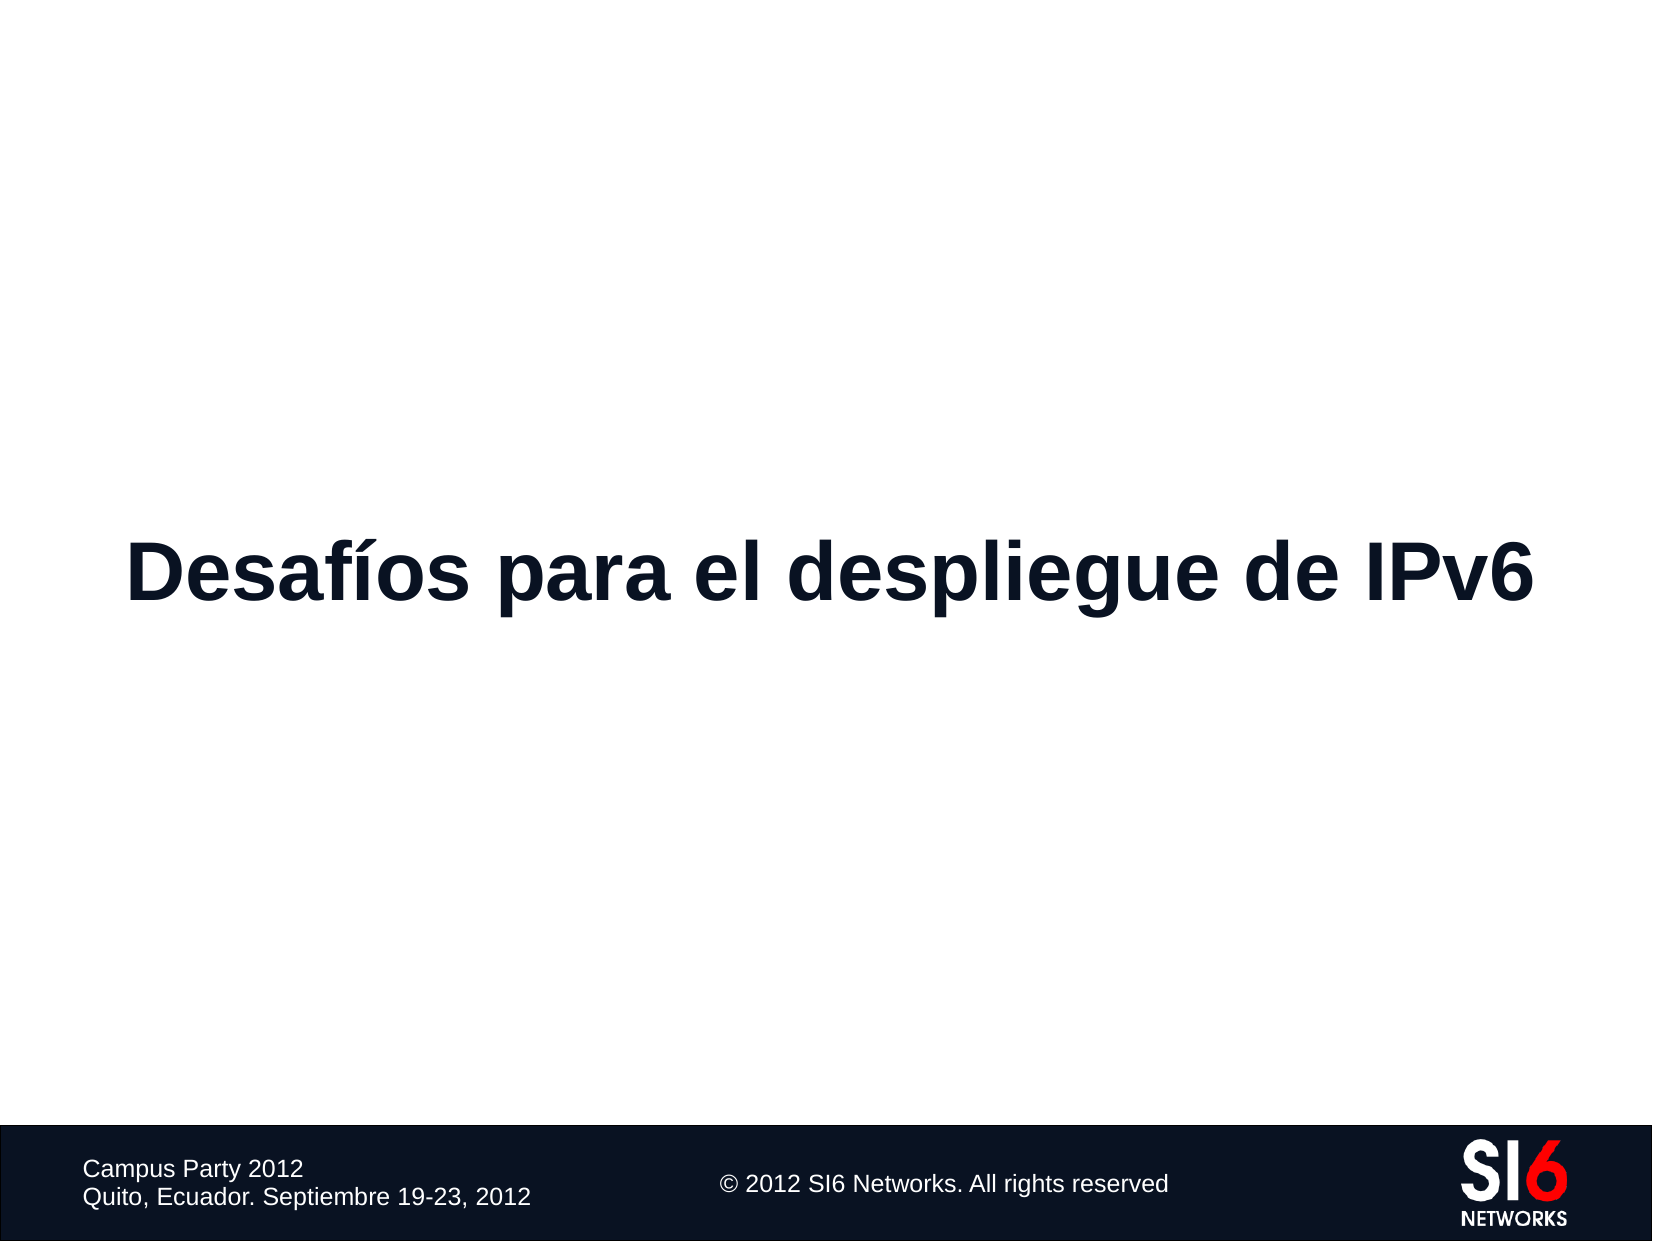

# Desafíos para el despliegue de IPv6
Congreso de Seguridad en Computo 2011
35